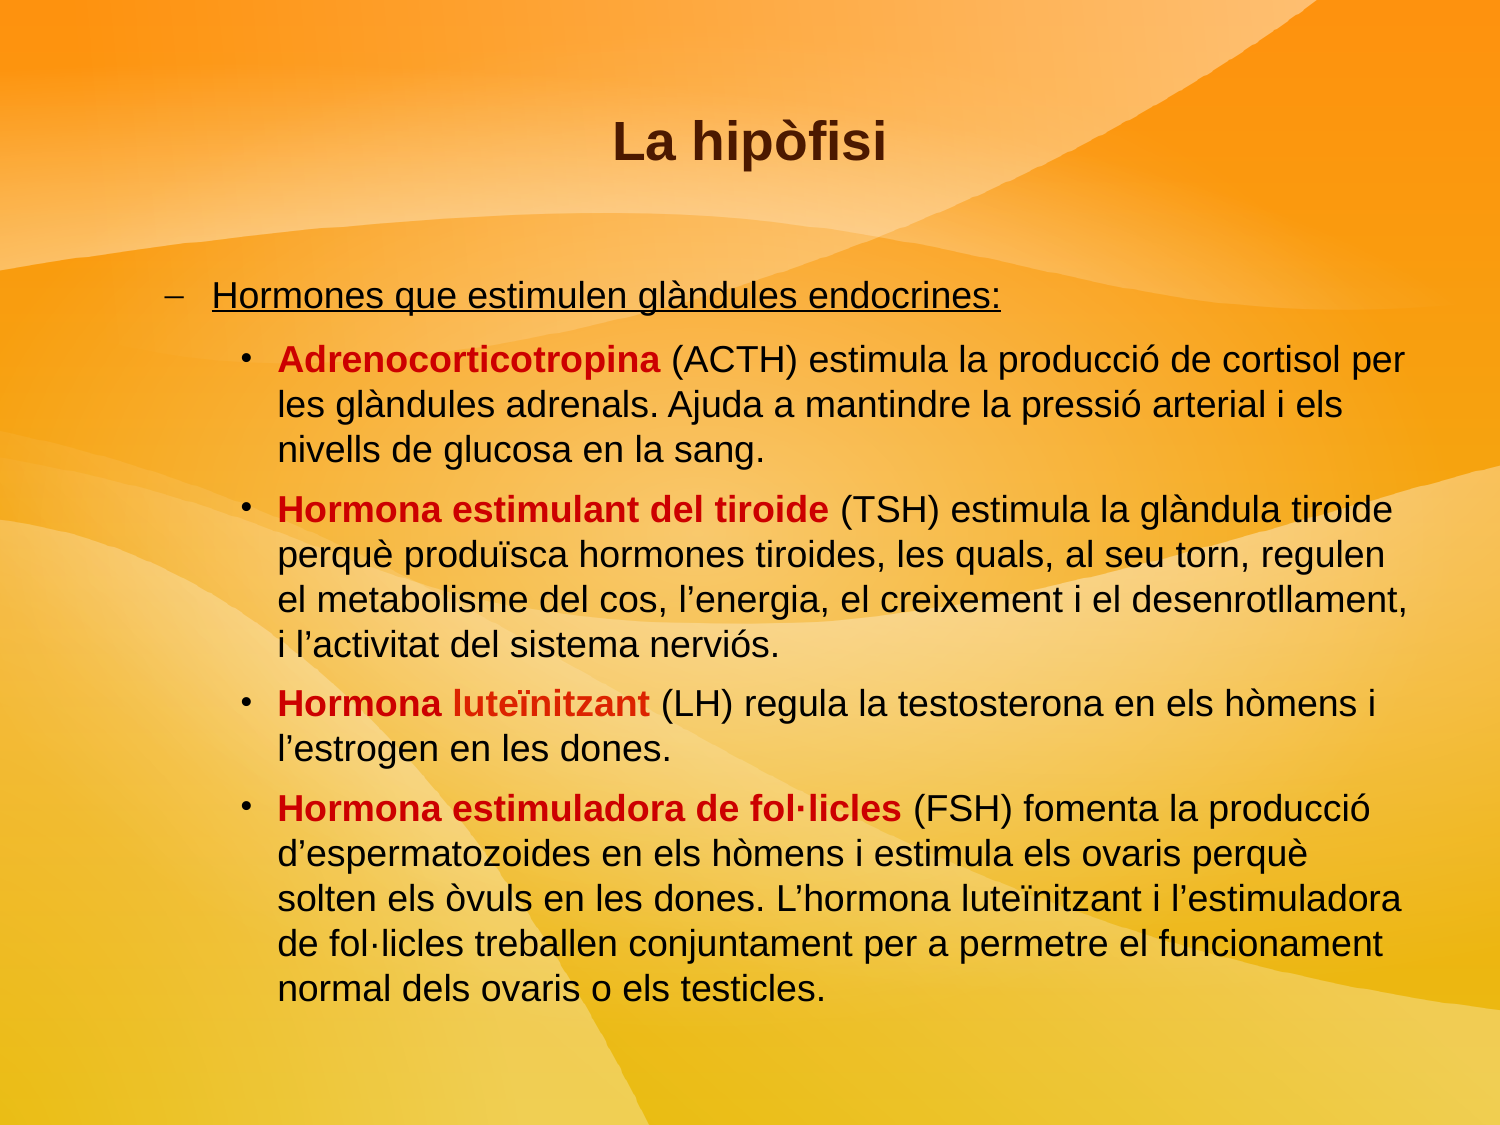

# La hipòfisi
Hormones que estimulen glàndules endocrines:
Adrenocorticotropina (ACTH) estimula la producció de cortisol per les glàndules adrenals. Ajuda a mantindre la pressió arterial i els nivells de glucosa en la sang.
Hormona estimulant del tiroide (TSH) estimula la glàndula tiroide perquè produïsca hormones tiroides, les quals, al seu torn, regulen el metabolisme del cos, l’energia, el creixement i el desenrotllament, i l’activitat del sistema nerviós.
Hormona luteïnitzant (LH) regula la testosterona en els hòmens i l’estrogen en les dones.
Hormona estimuladora de fol·licles (FSH) fomenta la producció d’espermatozoides en els hòmens i estimula els ovaris perquè solten els òvuls en les dones. L’hormona luteïnitzant i l’estimuladora de fol·licles treballen conjuntament per a permetre el funcionament normal dels ovaris o els testicles.